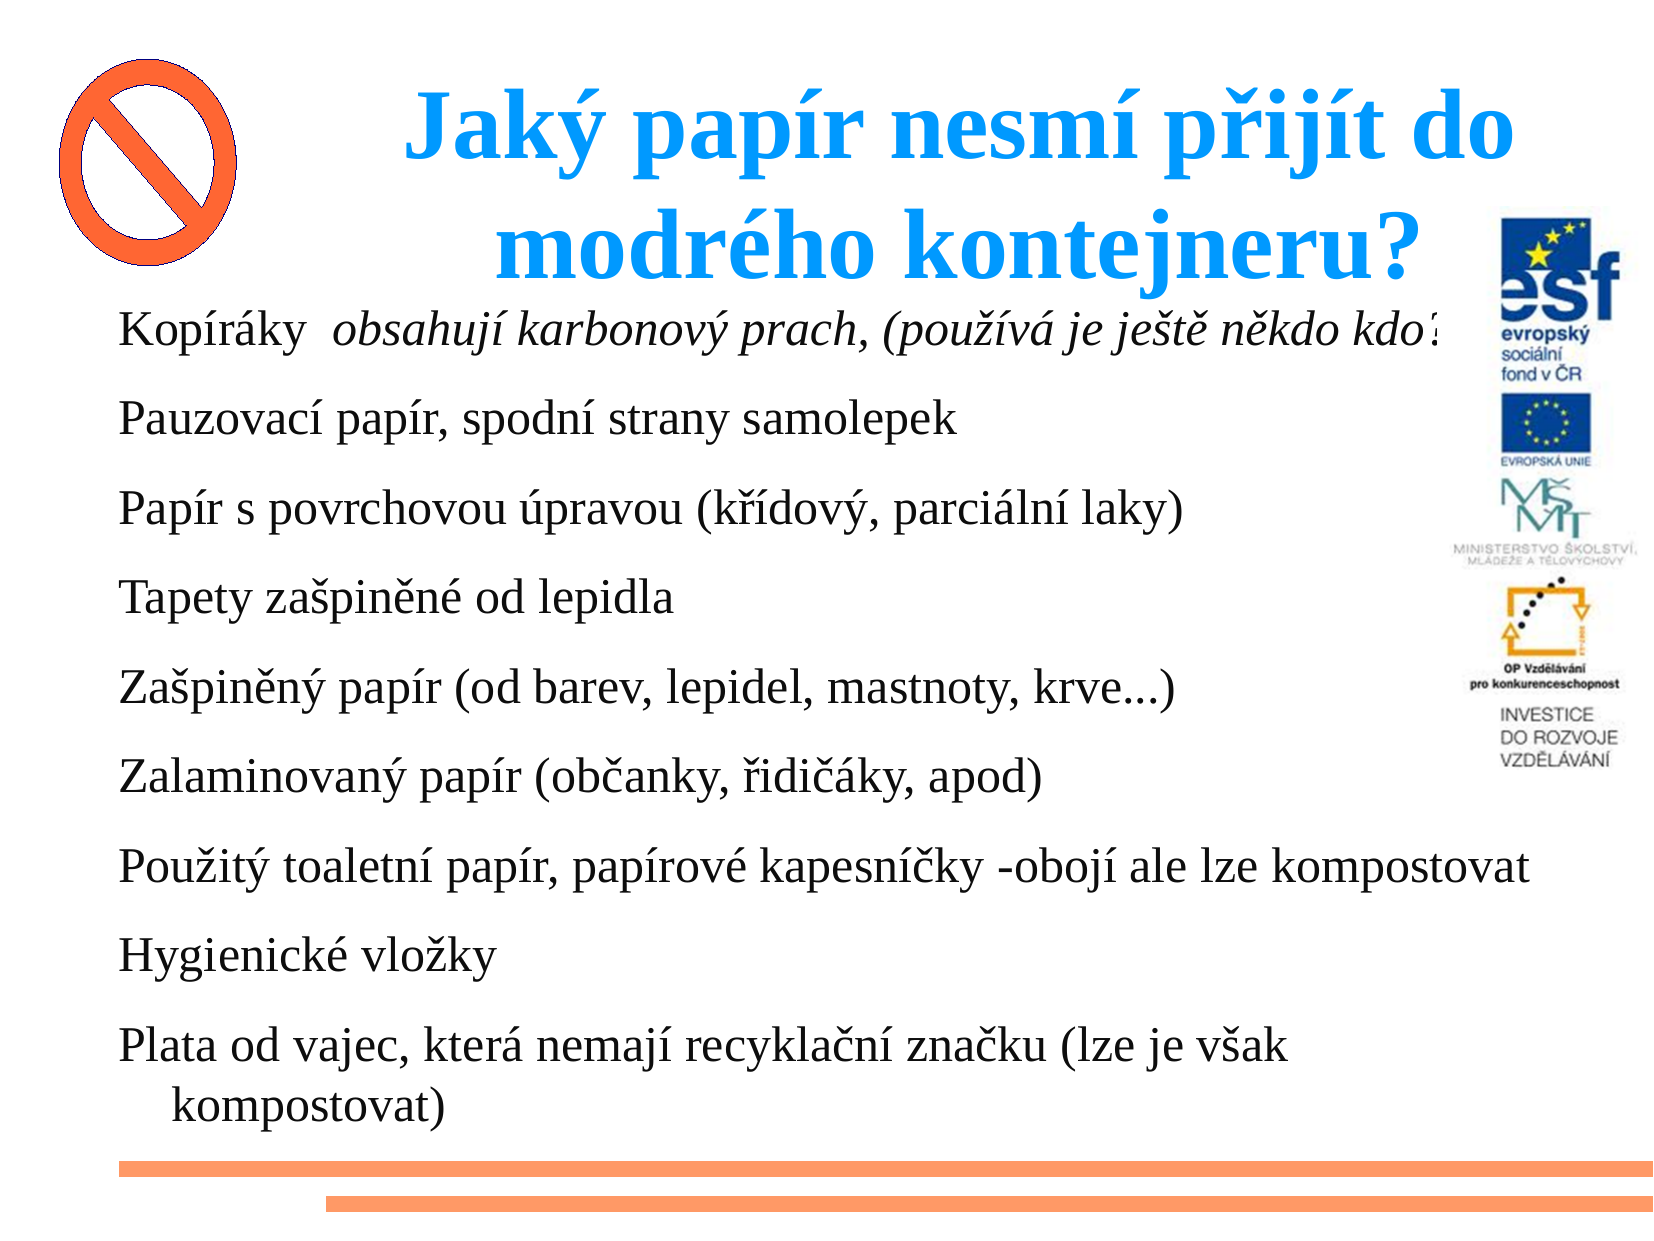

# Jaký papír nesmí přijít do modrého kontejneru?
Kopíráky obsahují karbonový prach, (používá je ještě někdo kdo?)
Pauzovací papír, spodní strany samolepek
Papír s povrchovou úpravou (křídový, parciální laky)
Tapety zašpiněné od lepidla
Zašpiněný papír (od barev, lepidel, mastnoty, krve...)
Zalaminovaný papír (občanky, řidičáky, apod)
Použitý toaletní papír, papírové kapesníčky -obojí ale lze kompostovat
Hygienické vložky
Plata od vajec, která nemají recyklační značku (lze je však kompostovat)